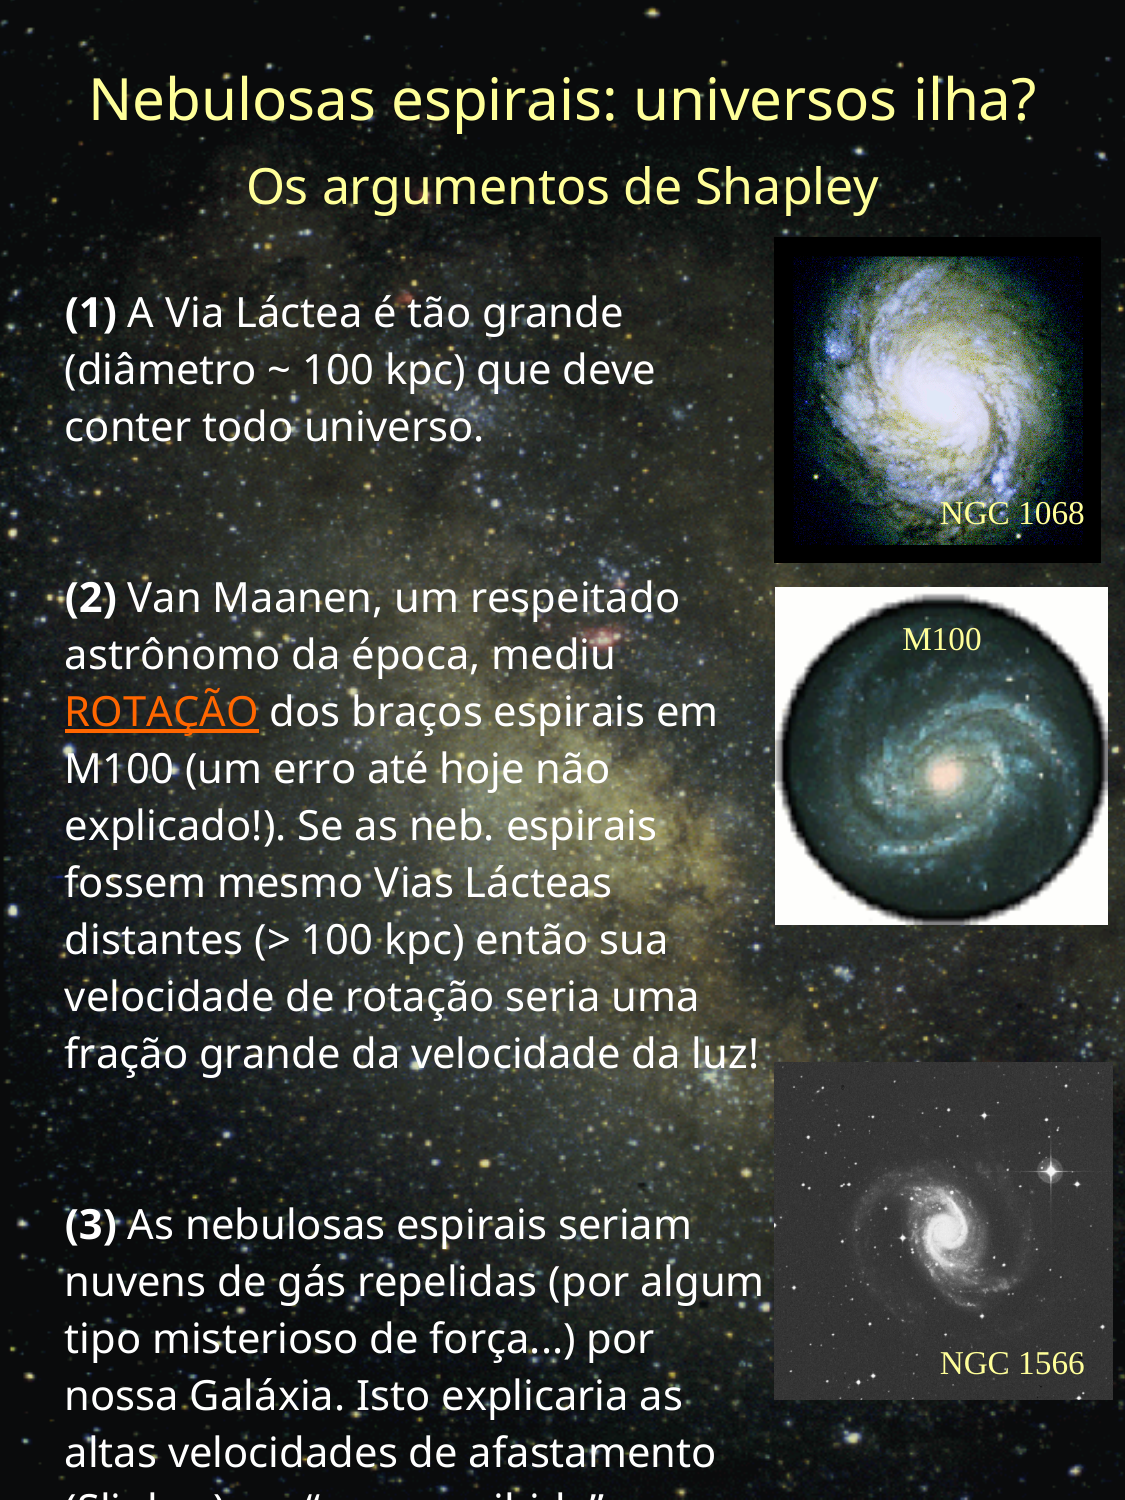

Nebulosas espirais: universos ilha?
Os argumentos de Shapley
(1) A Via Láctea é tão grande (diâmetro ~ 100 kpc) que deve conter todo universo.
(2) Van Maanen, um respeitado astrônomo da época, mediu ROTAÇÃO dos braços espirais em M100 (um erro até hoje não explicado!). Se as neb. espirais fossem mesmo Vias Lácteas distantes (> 100 kpc) então sua velocidade de rotação seria uma fração grande da velocidade da luz!
(3) As nebulosas espirais seriam nuvens de gás repelidas (por algum tipo misterioso de força...) por nossa Galáxia. Isto explicaria as altas velocidades de afastamento (Slipher) e a “zona proibida”.
(...)
NGC 1068
M100
NGC 1566